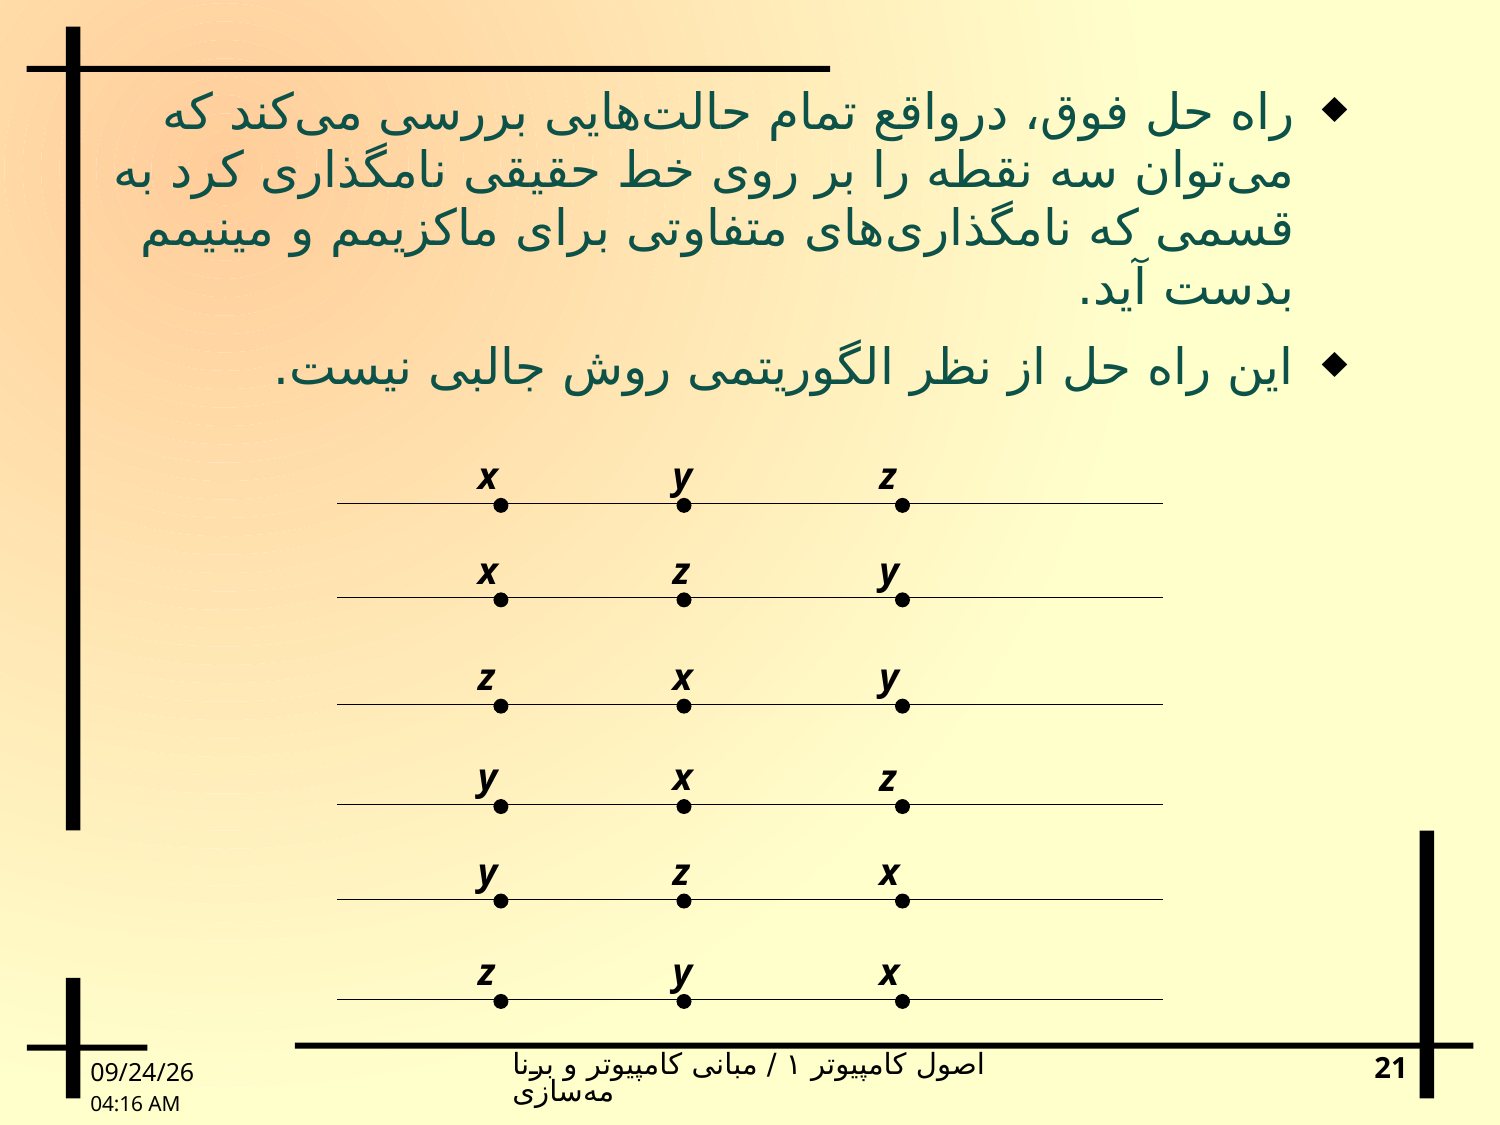

# راه حل فوق، در‌واقع تمام حالت‌هایی بررسی می‌کند که می‌توان سه نقطه را بر روی خط حقیقی نامگذاری کرد به قسمی که نامگذاری‌های متفاوتی برای ماکزیمم و مینیمم بدست آید.
این راه حل از نظر الگوریتمی روش جالبی نیست.
x
y
z
x
z
y
z
x
y
y
x
z
y
z
x
z
y
x
اصول کامپیوتر ۱ / مبانی کامپیوتر و برنامه‌سازی
21